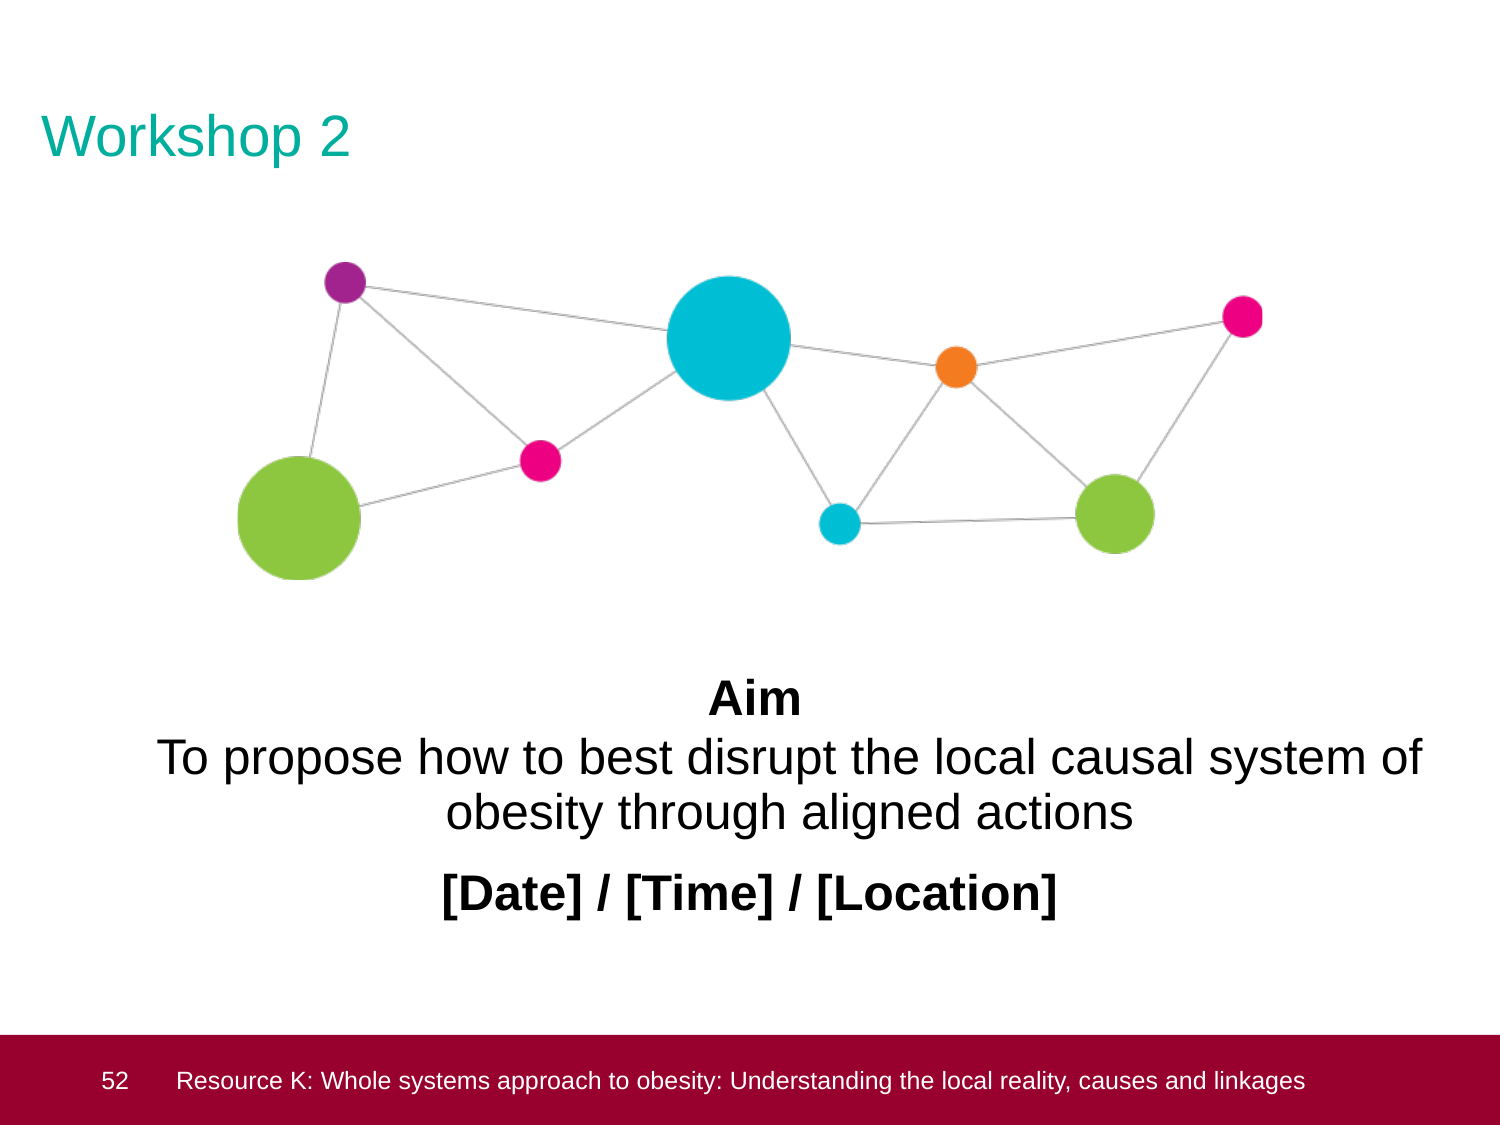

Workshop 2
Aim
To propose how to best disrupt the local causal system of obesity through aligned actions
[Date] / [Time] / [Location]
Resource K: Whole systems approach to obesity: Understanding the local reality, causes and linkages